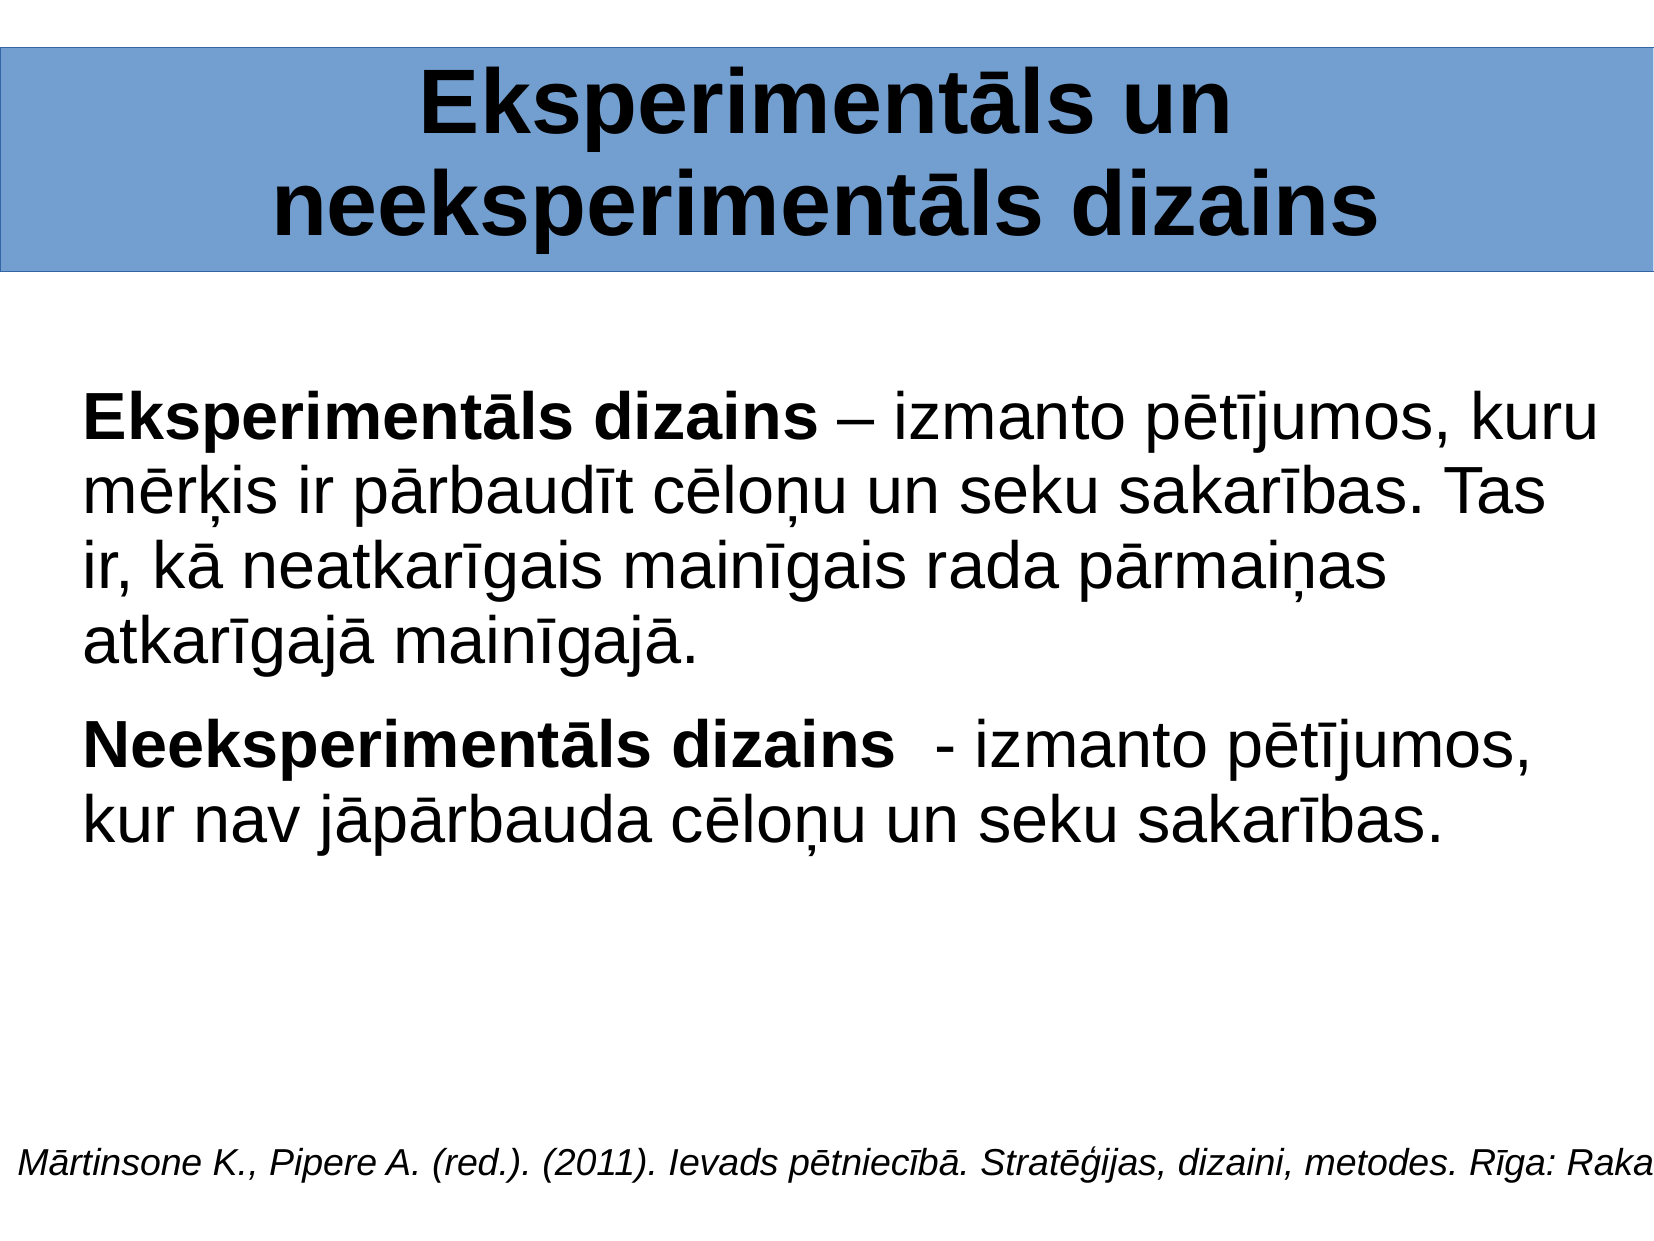

# Eksperimentāls un neeksperimentāls dizains
Eksperimentāls dizains – izmanto pētījumos, kuru mērķis ir pārbaudīt cēloņu un seku sakarības. Tas ir, kā neatkarīgais mainīgais rada pārmaiņas atkarīgajā mainīgajā.
Neeksperimentāls dizains - izmanto pētījumos, kur nav jāpārbauda cēloņu un seku sakarības.
Mārtinsone K., Pipere A. (red.). (2011). Ievads pētniecībā. Stratēģijas, dizaini, metodes. Rīga: Raka